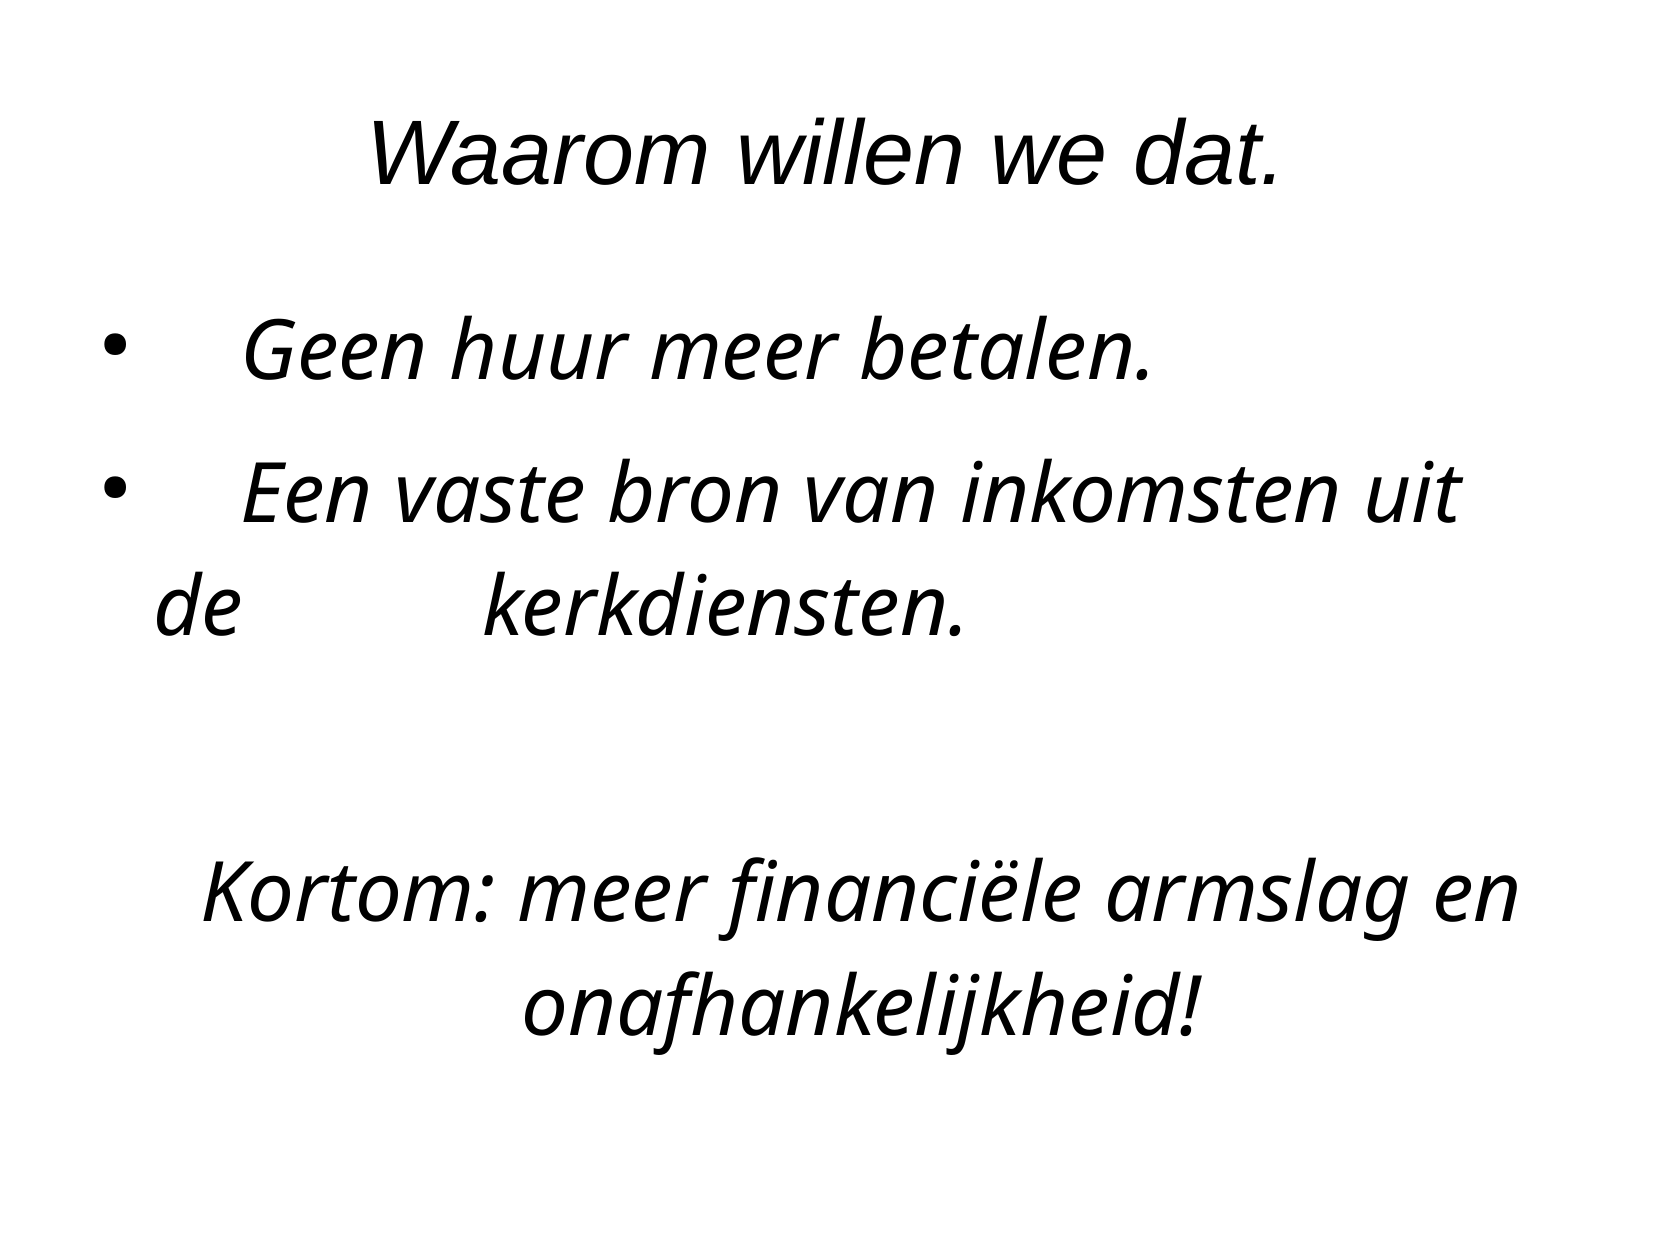

# Waarom willen we dat.
 Geen huur meer betalen.
 Een vaste bron van inkomsten uit de kerkdiensten.
Kortom: meer financiële armslag en onafhankelijkheid!